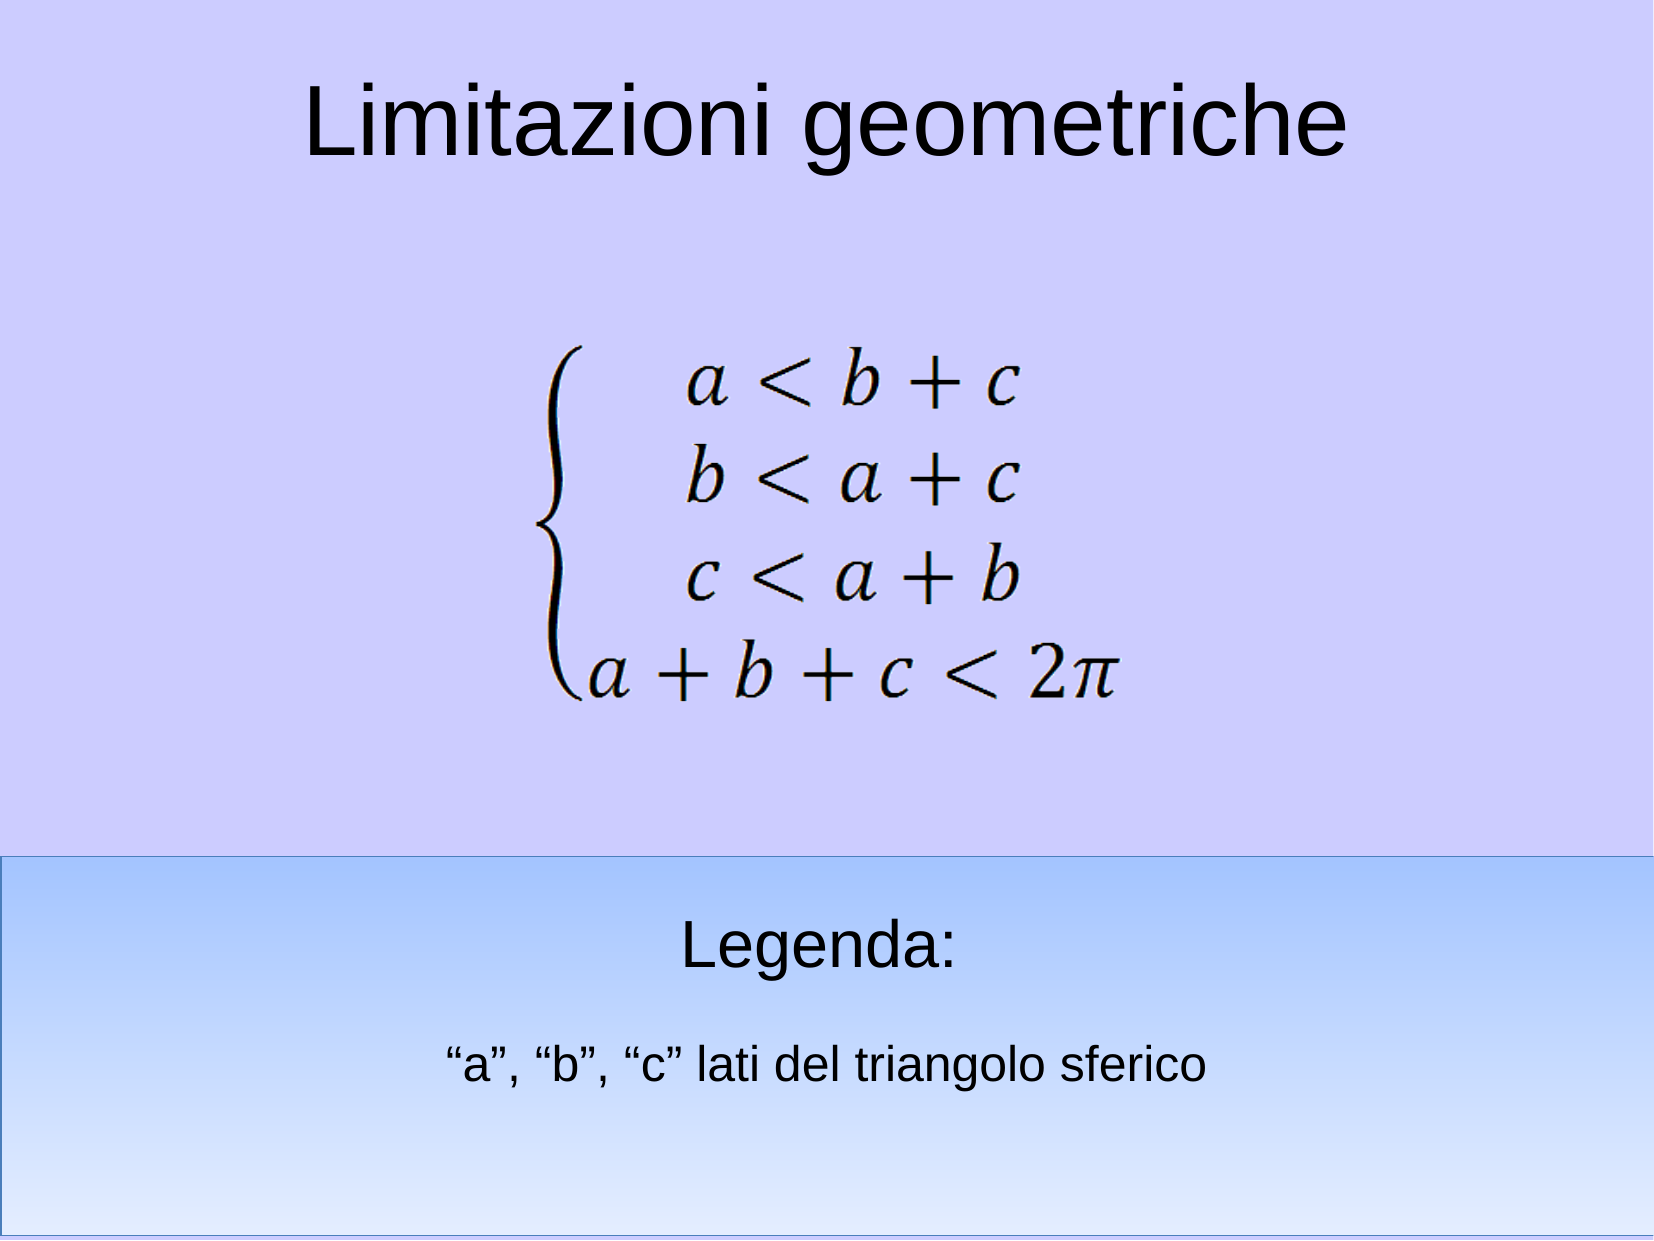

Limitazioni geometriche
Legenda:
“a”, “b”, “c” lati del triangolo sferico